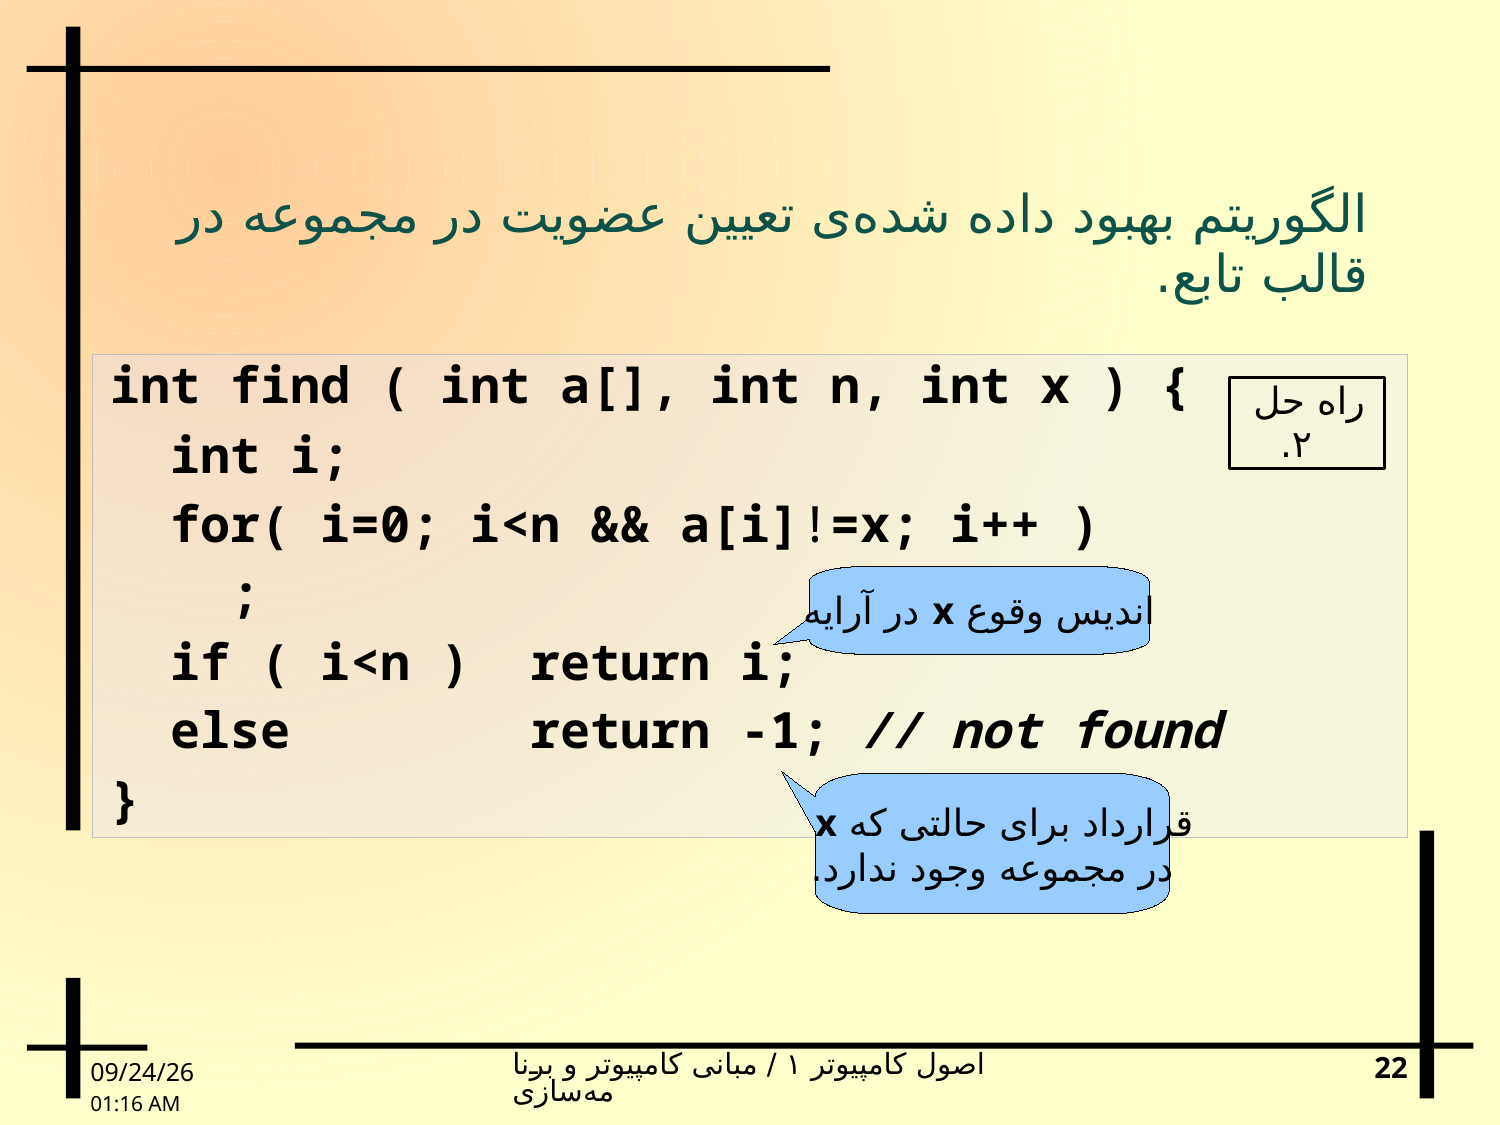

الگوریتم بهبود داده شده‌ی تعیین عضویت در مجموعه در قالب تابع.
int find ( int a[], int n, int x ) {
 int i;
 for( i=0; i<n && a[i]!=x; i++ )
 ;
 if ( i<n ) return i;
 else return -1; // not found
}
# راه حل ۲.
اندیس وقوع x در آرایه‌
قرارداد برای حالتی که x
در مجموعه وجود ندارد.
اصول کامپیوتر ۱ / مبانی کامپیوتر و برنامه‌سازی
22